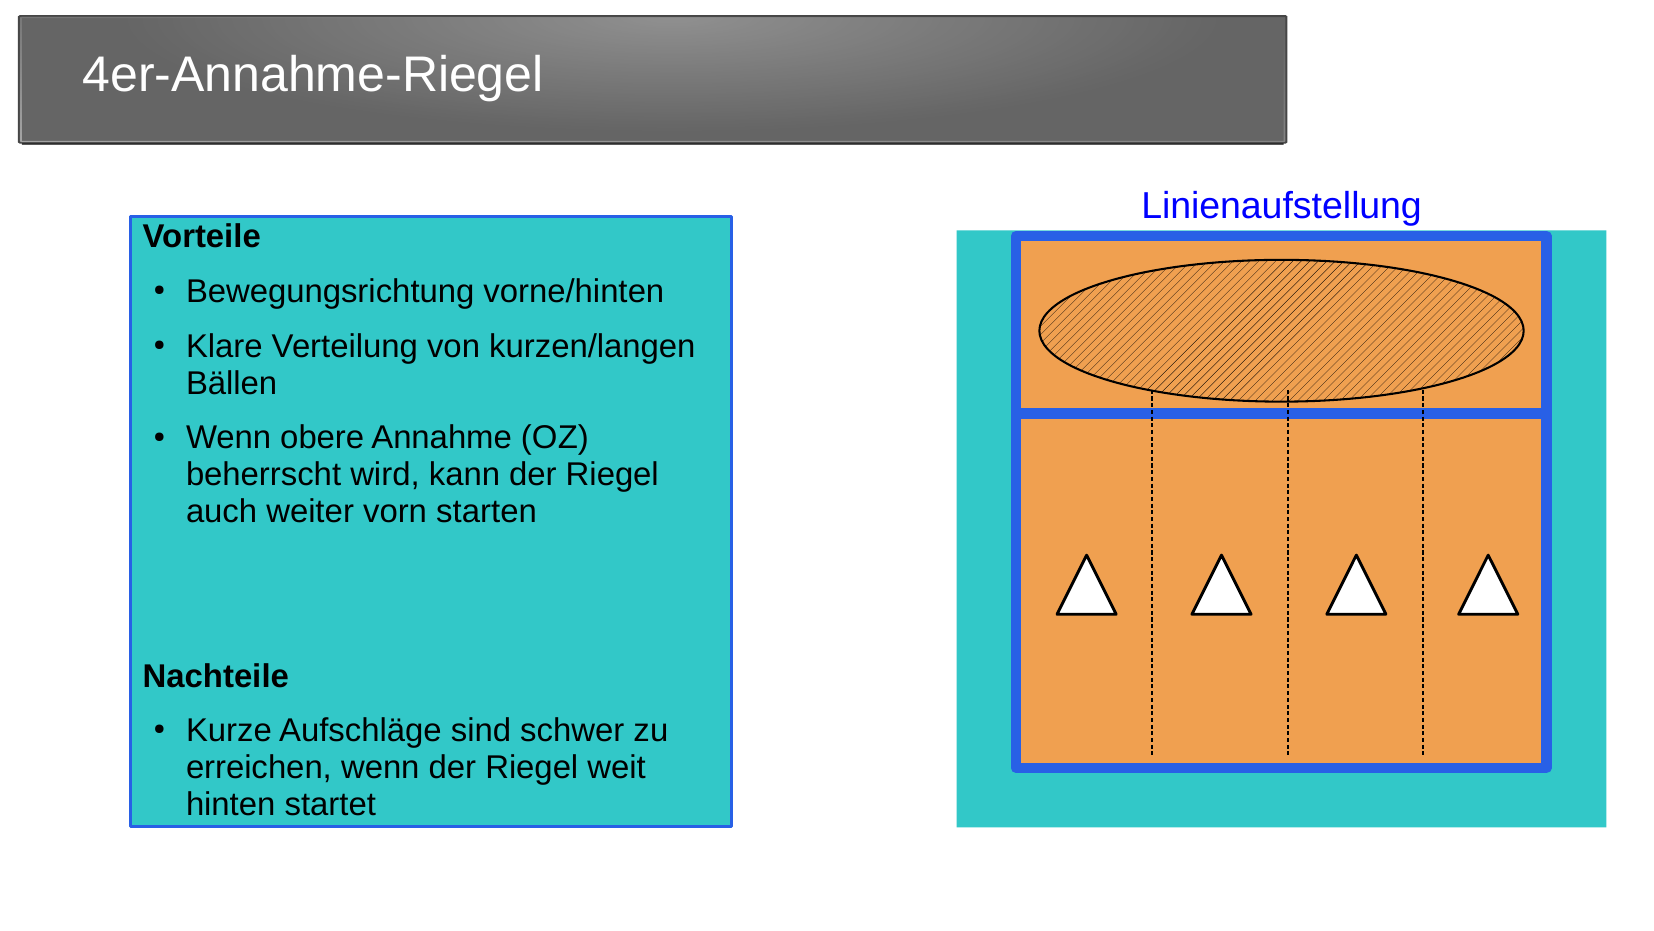

# 4er-Annahme-Riegel
Linienaufstellung
Vorteile
Bewegungsrichtung vorne/hinten
Klare Verteilung von kurzen/langen Bällen
Wenn obere Annahme (OZ) beherrscht wird, kann der Riegel auch weiter vorn starten
Nachteile
Kurze Aufschläge sind schwer zu erreichen, wenn der Riegel weit hinten startet
I
I
I
I
I
I
II
II
II
III
III
III
IV
IV
IV
V
V
V
VI
VI
VI